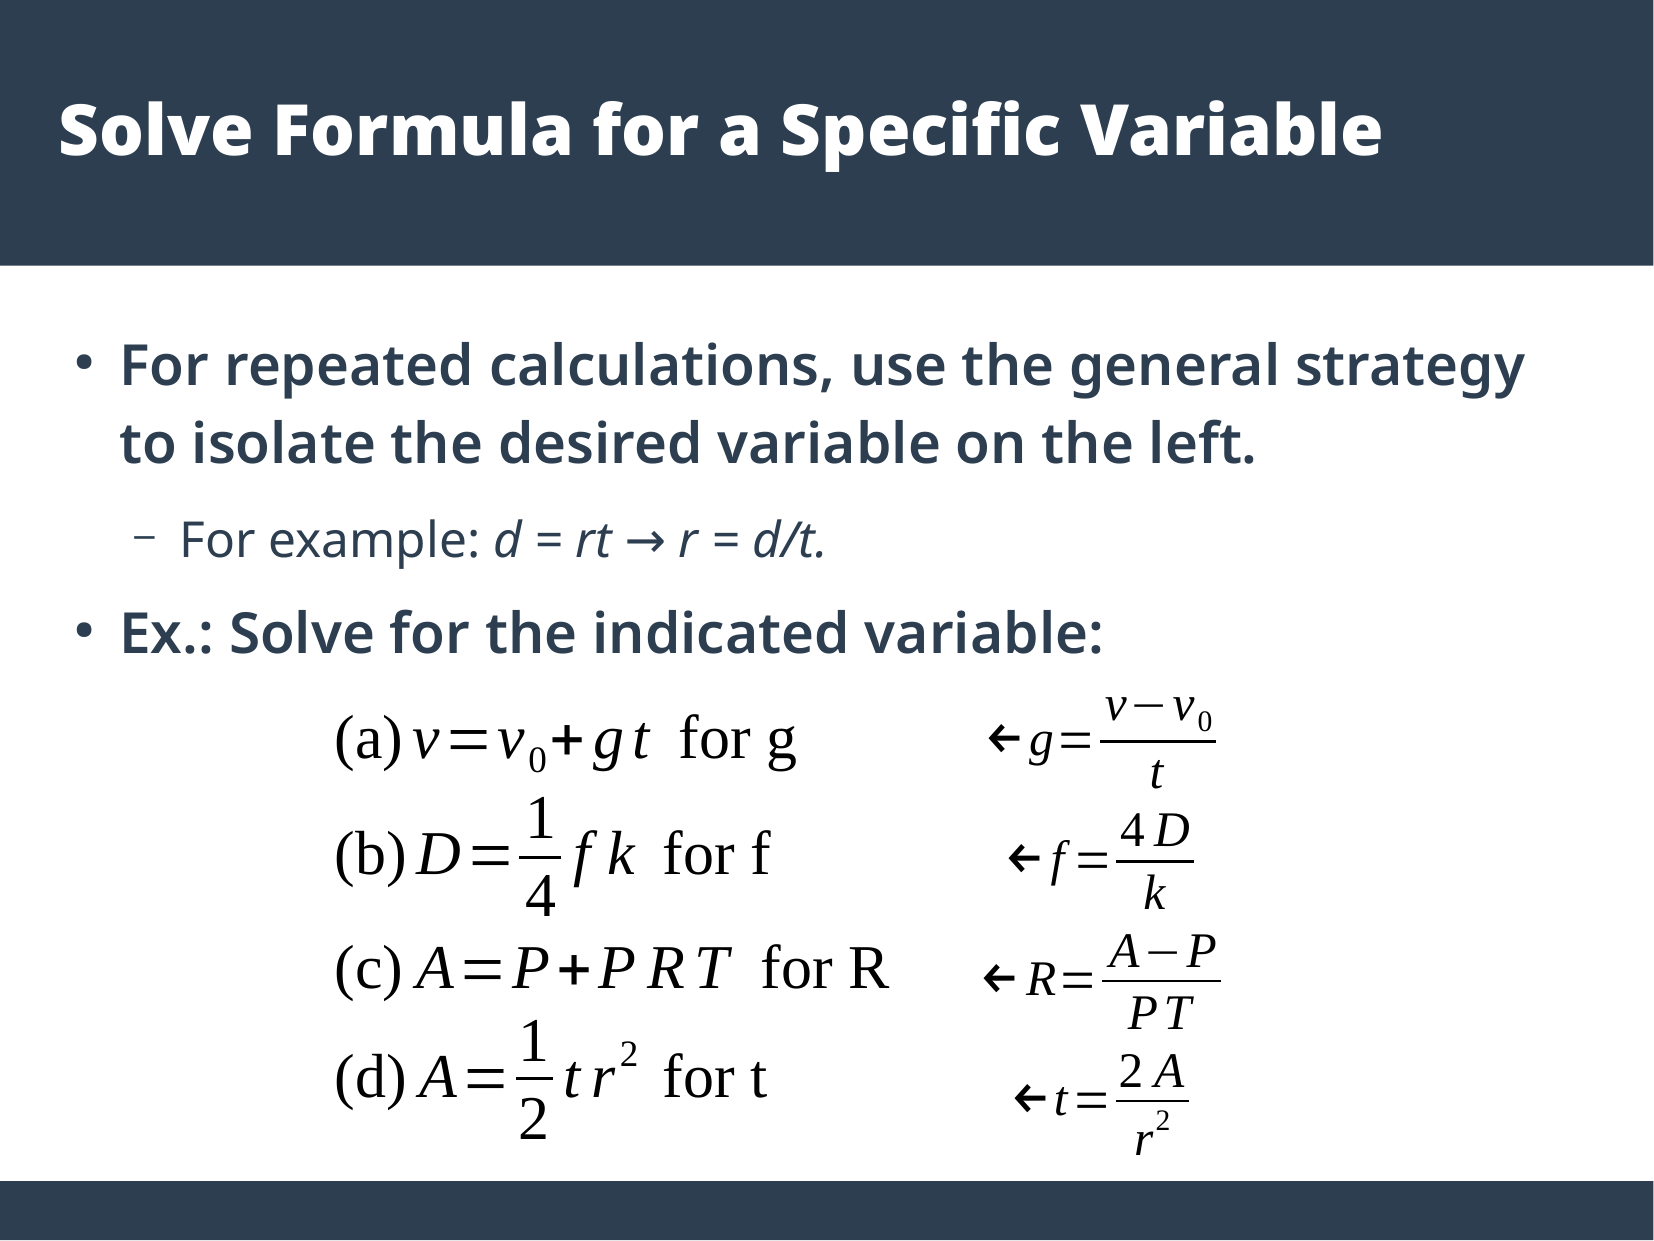

# Solve Formula for a Specific Variable
For repeated calculations, use the general strategy to isolate the desired variable on the left.
For example: d = rt → r = d/t.
Ex.: Solve for the indicated variable: